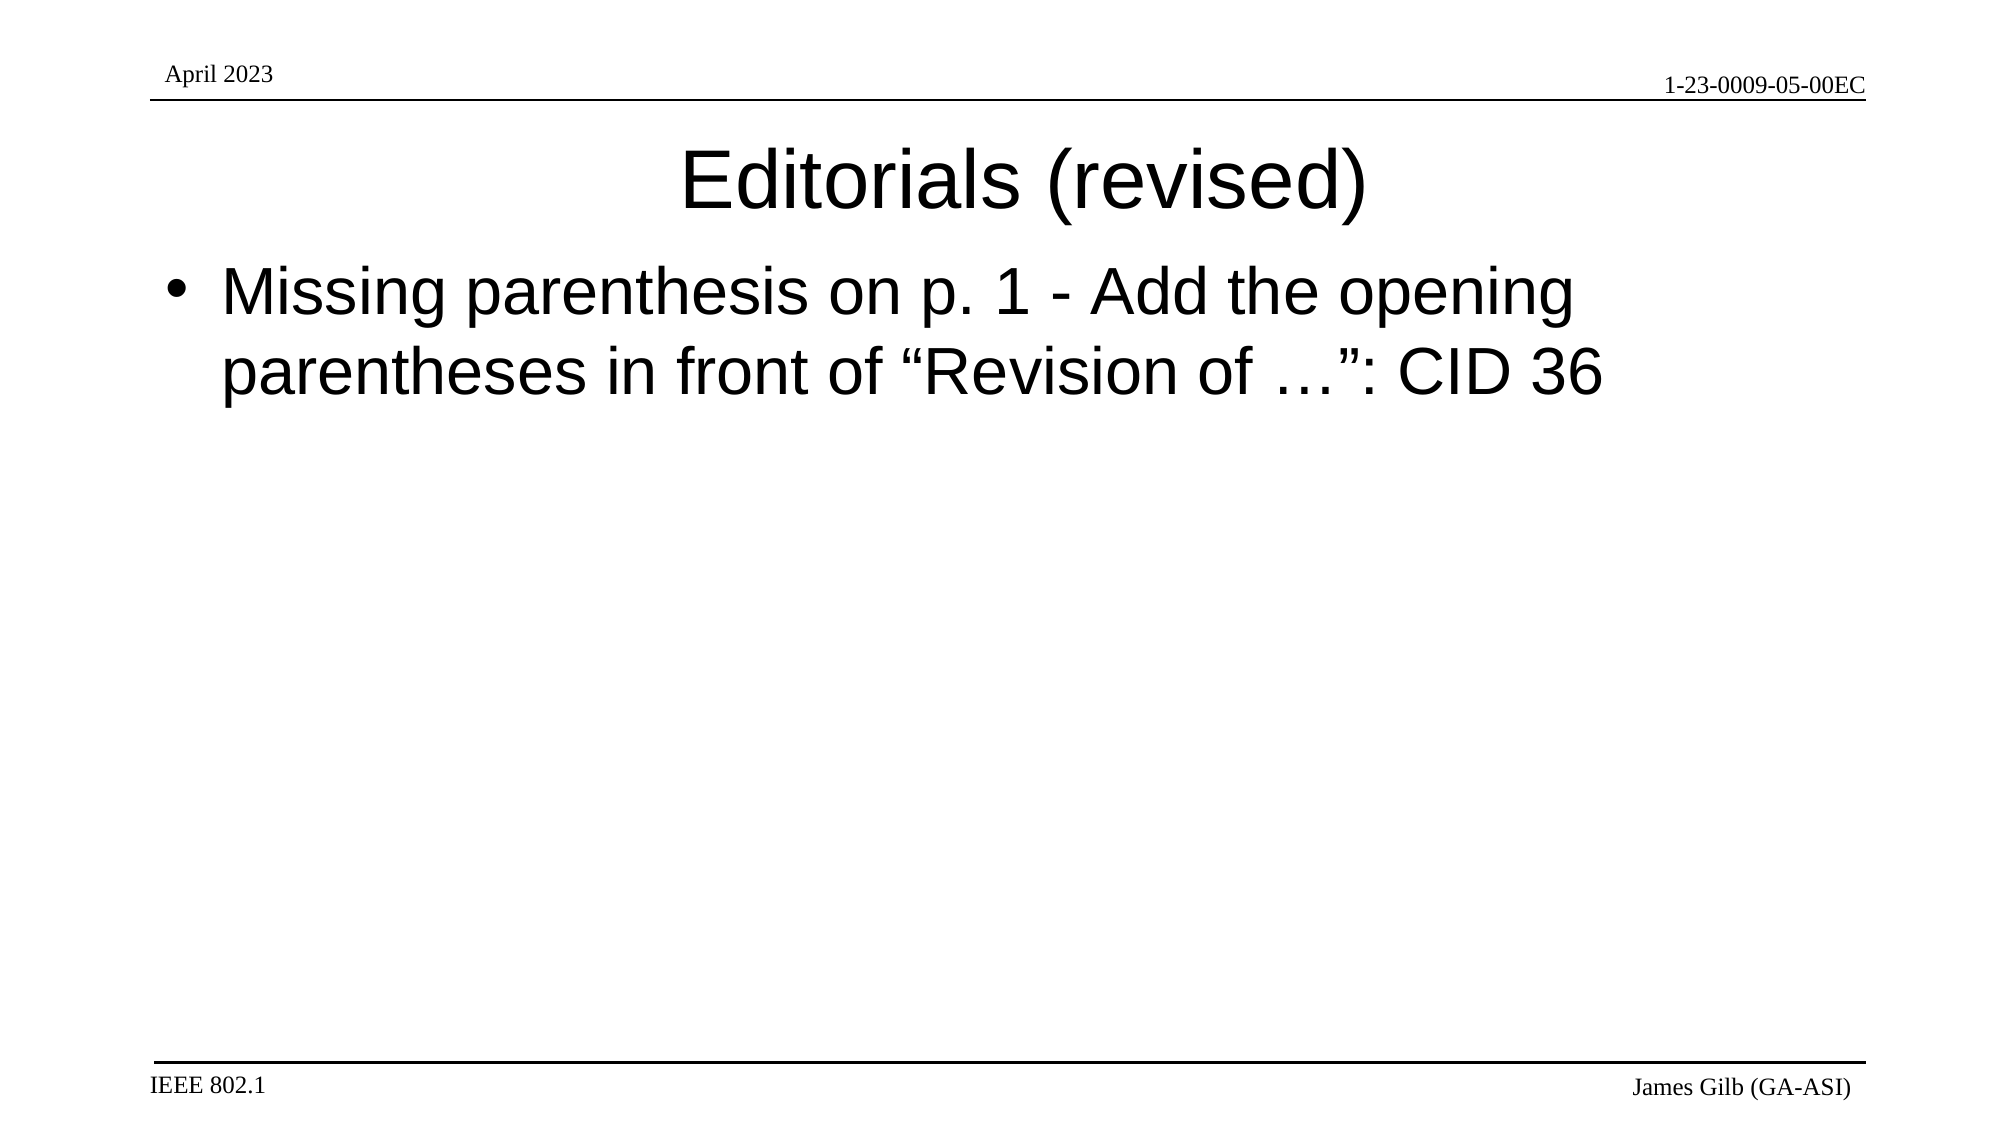

# Editorials (revised)
Missing parenthesis on p. 1 - Add the opening parentheses in front of “Revision of …”: CID 36